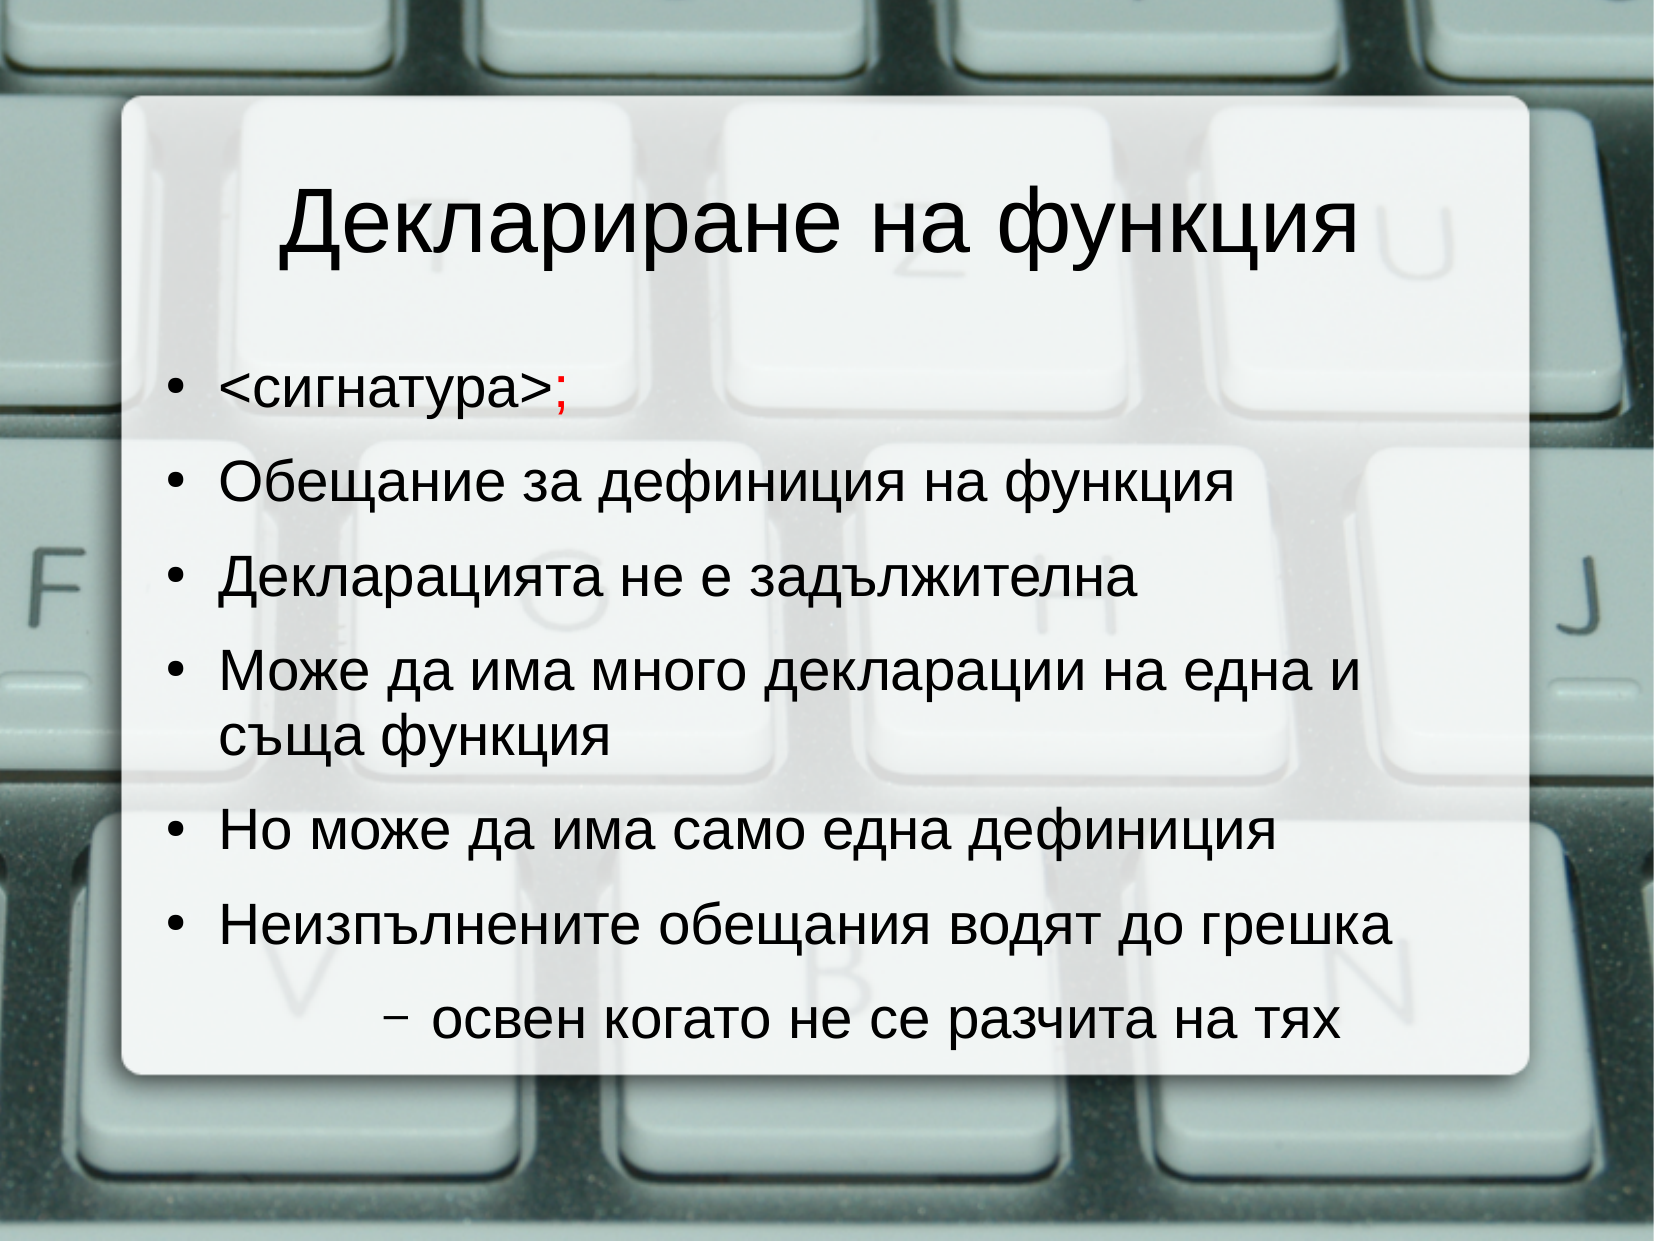

# Деклариране на функция
<сигнатура>;
Обещание за дефиниция на функция
Декларацията не е задължителна
Може да има много декларации на една и съща функция
Но може да има само една дефиниция
Неизпълнените обещания водят до грешка
освен когато не се разчита на тях